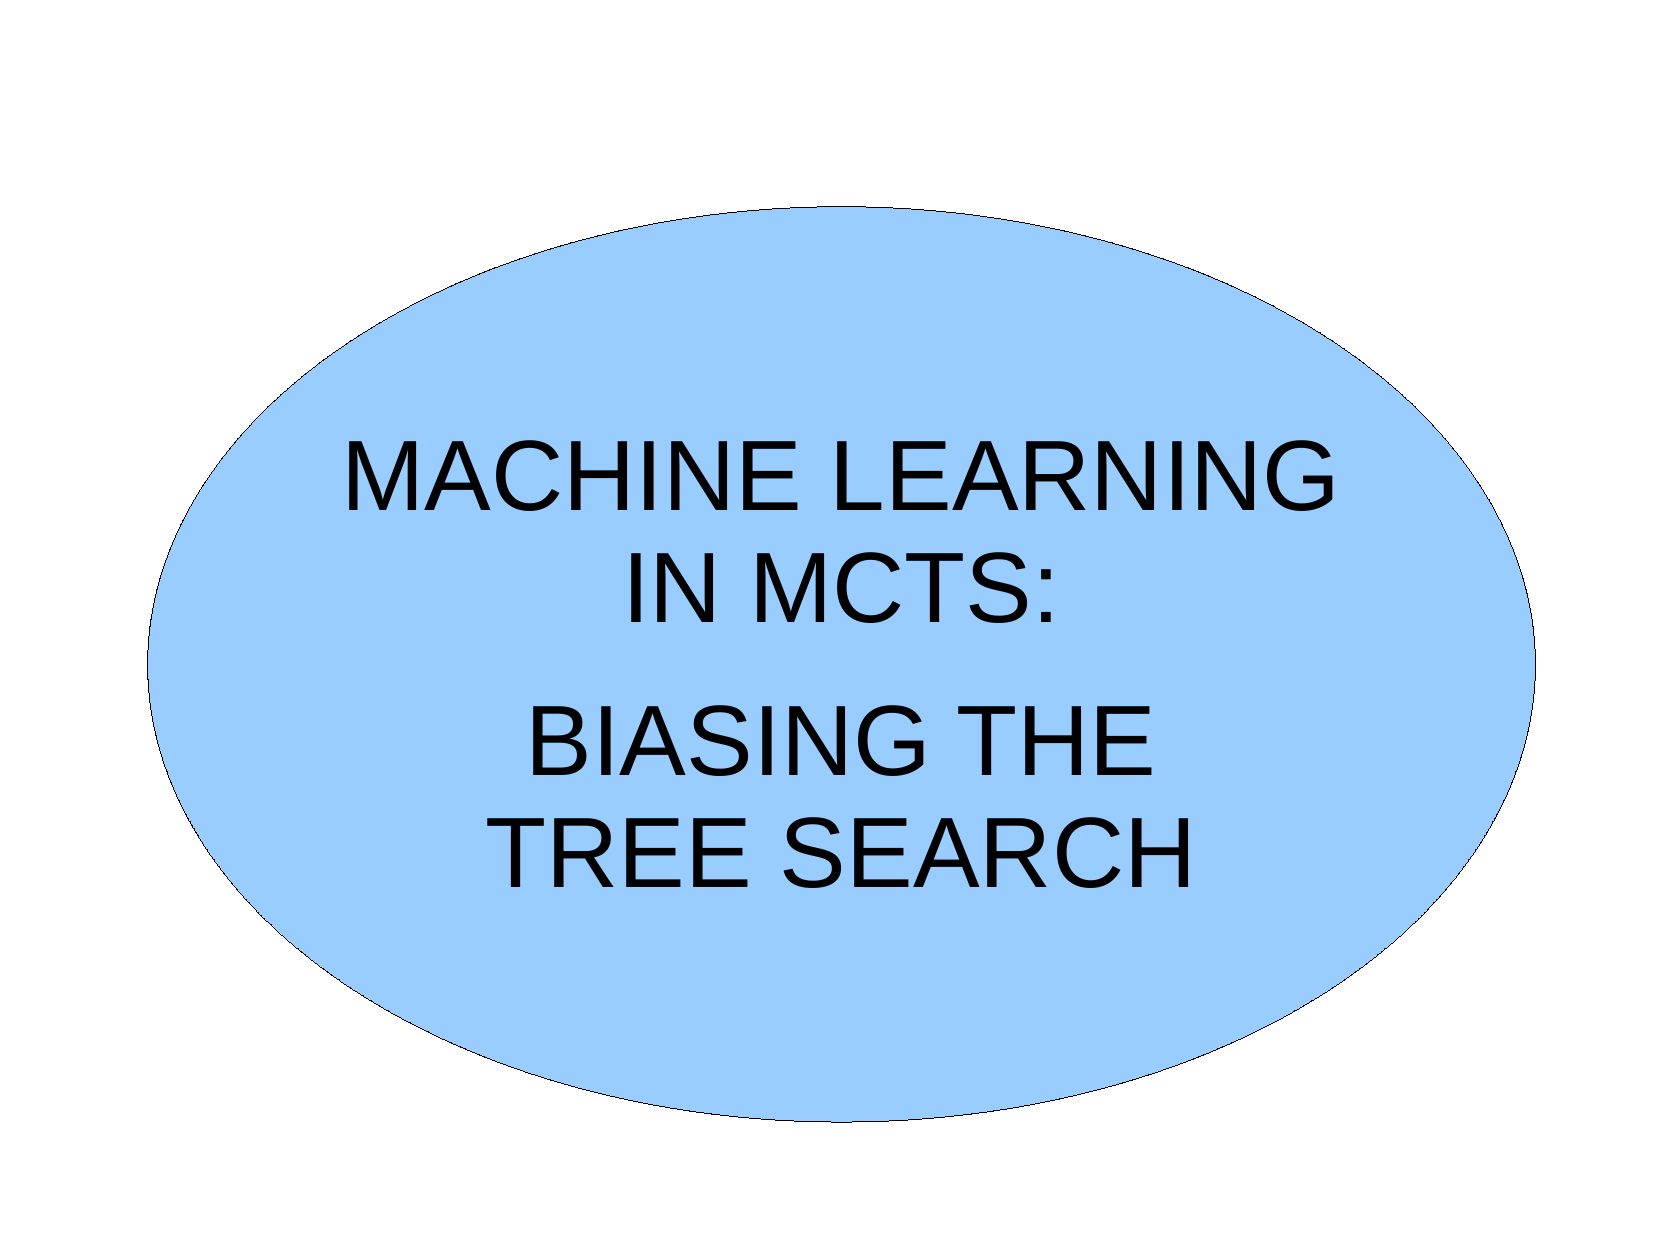

MACHINE LEARNING
IN MCTS:
BIASING THE
TREE SEARCH